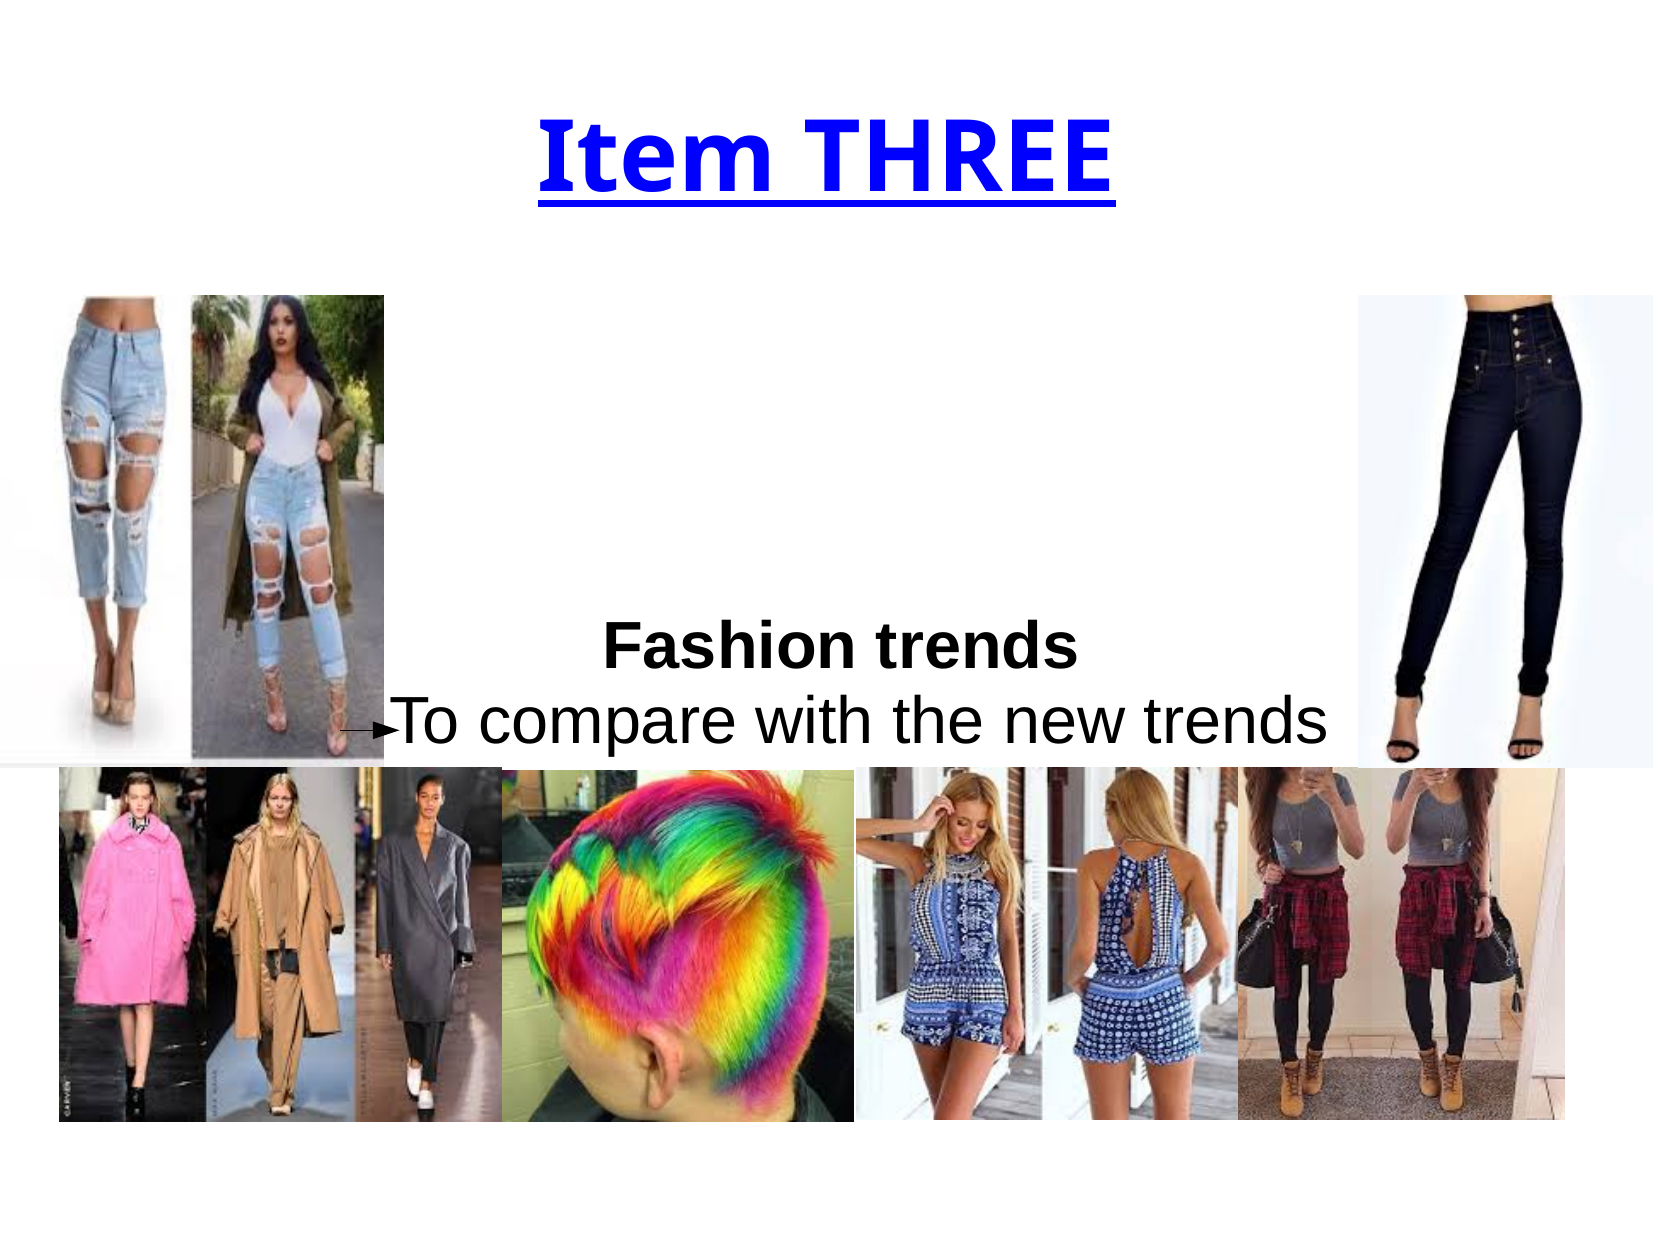

# Item THREE
Fashion trends
 To compare with the new trends